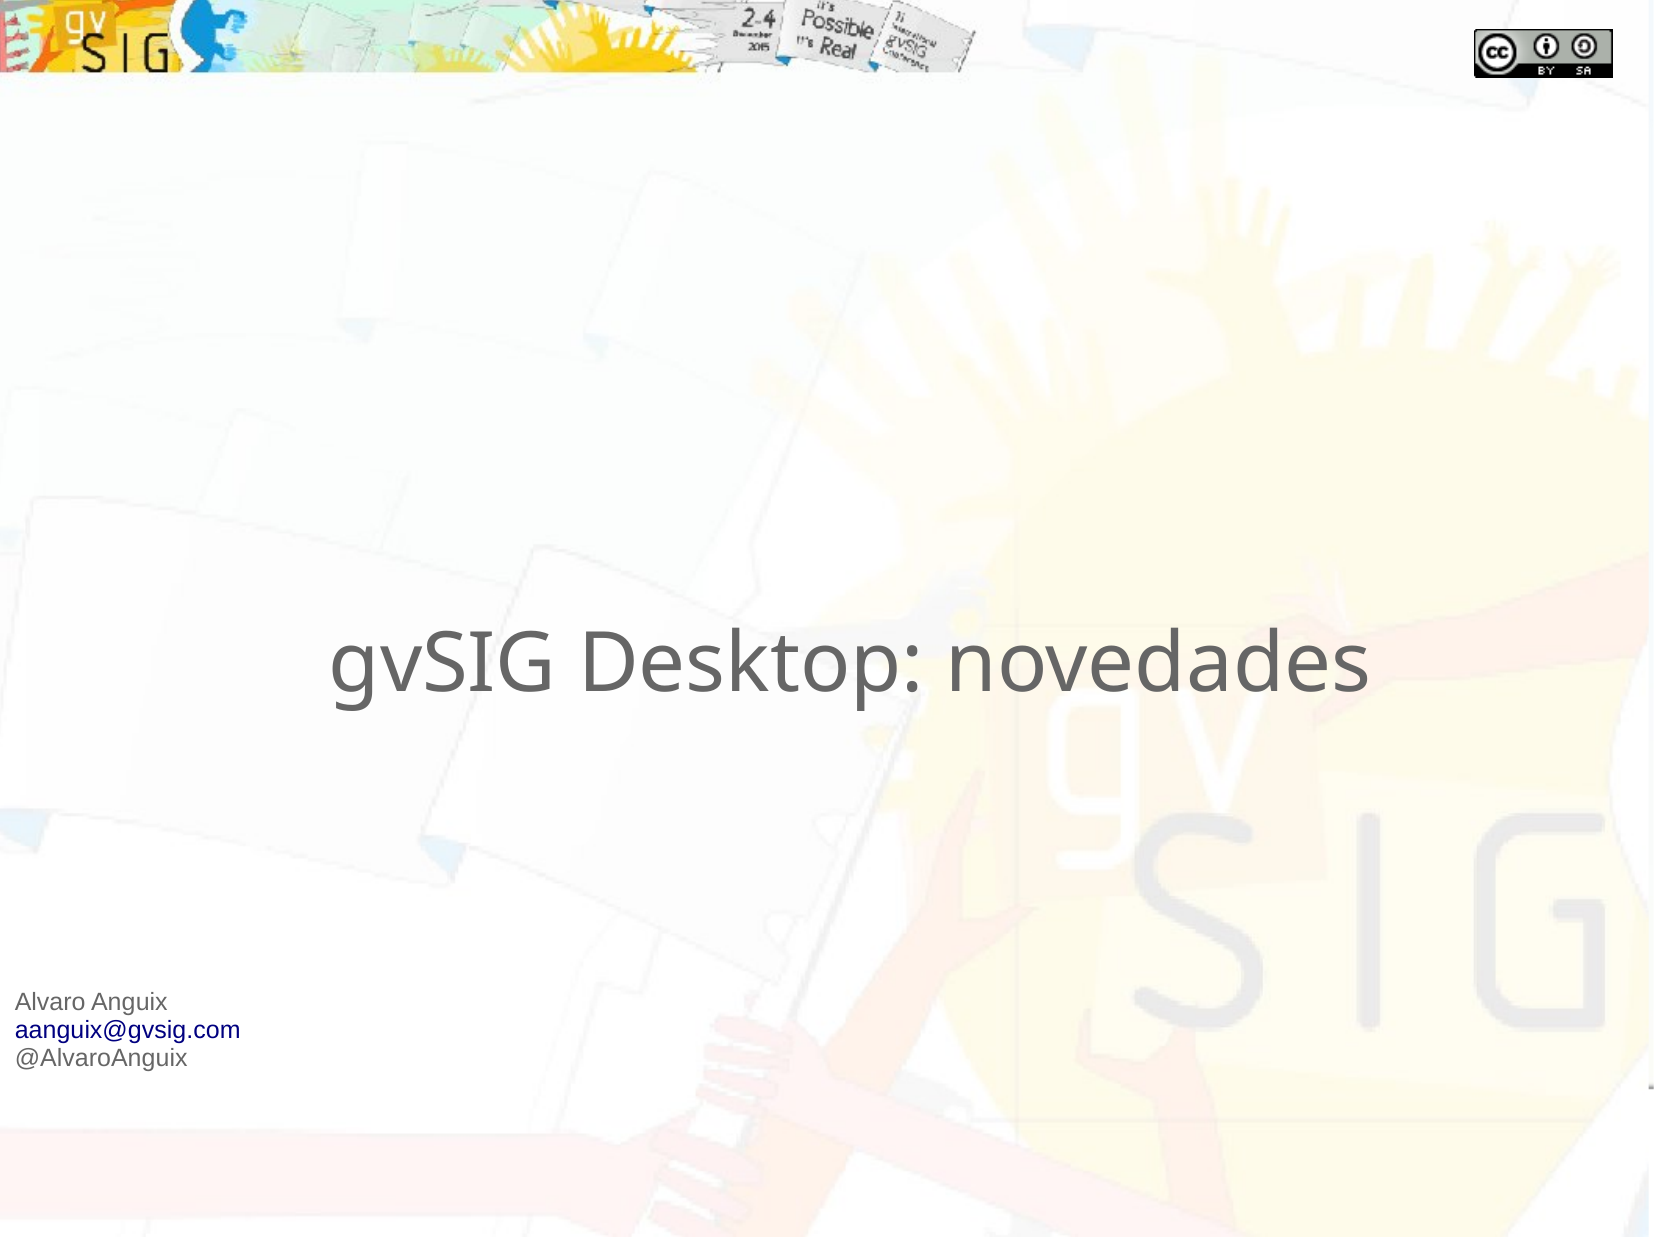

# gvSIG Desktop: novedades
Alvaro Anguix
aanguix@gvsig.com
@AlvaroAnguix